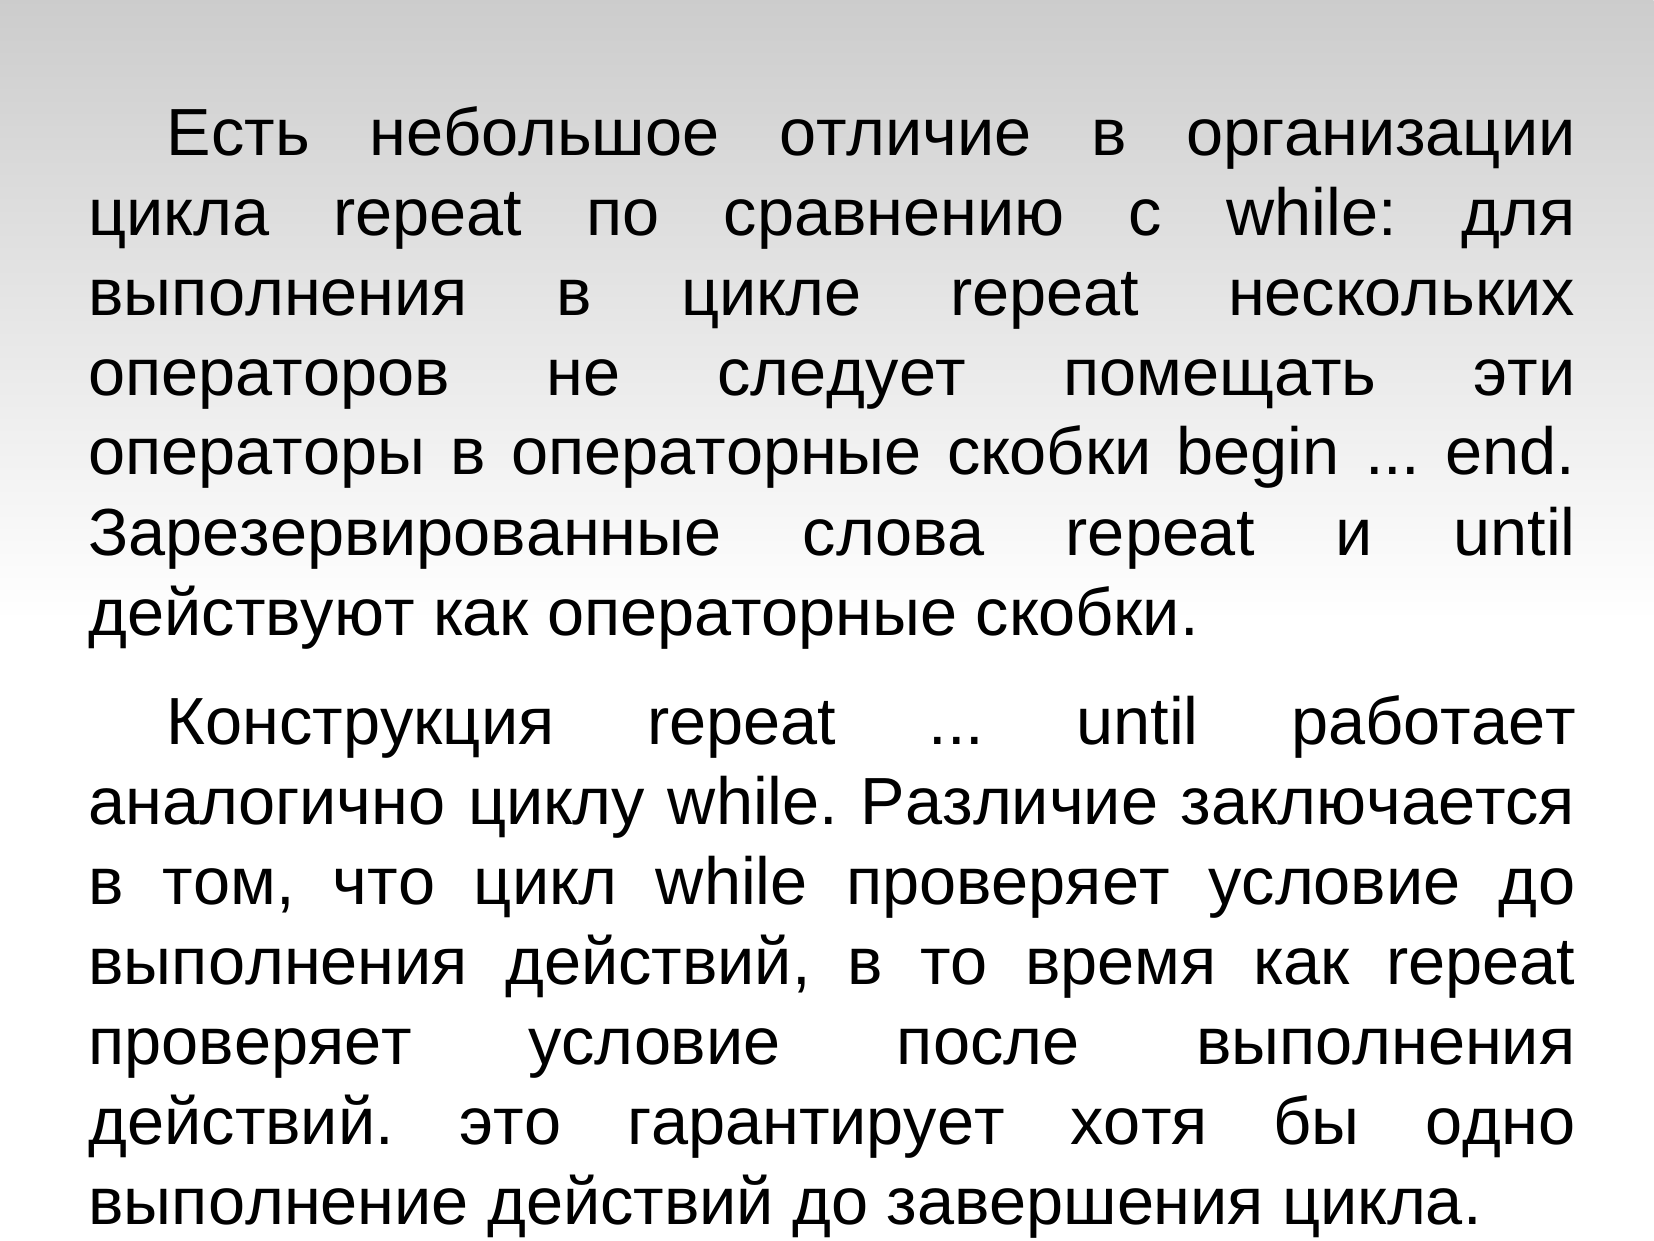

# Есть небольшое отличие в организации цикла repeat по сравнению с while: для выполнения в цикле repeat нескольких операторов не следует помещать эти операторы в операторные скобки begin ... end. Зарезервированные слова repeat и until действуют как операторные скобки.
Конструкция repeat ... until работает аналогично циклу while. Различие заключается в том, что цикл while проверяет условие до выполнения действий, в то время как repeat проверяет условие после выполнения действий. это гарантирует хотя бы одно выполнение действий до завершения цикла.